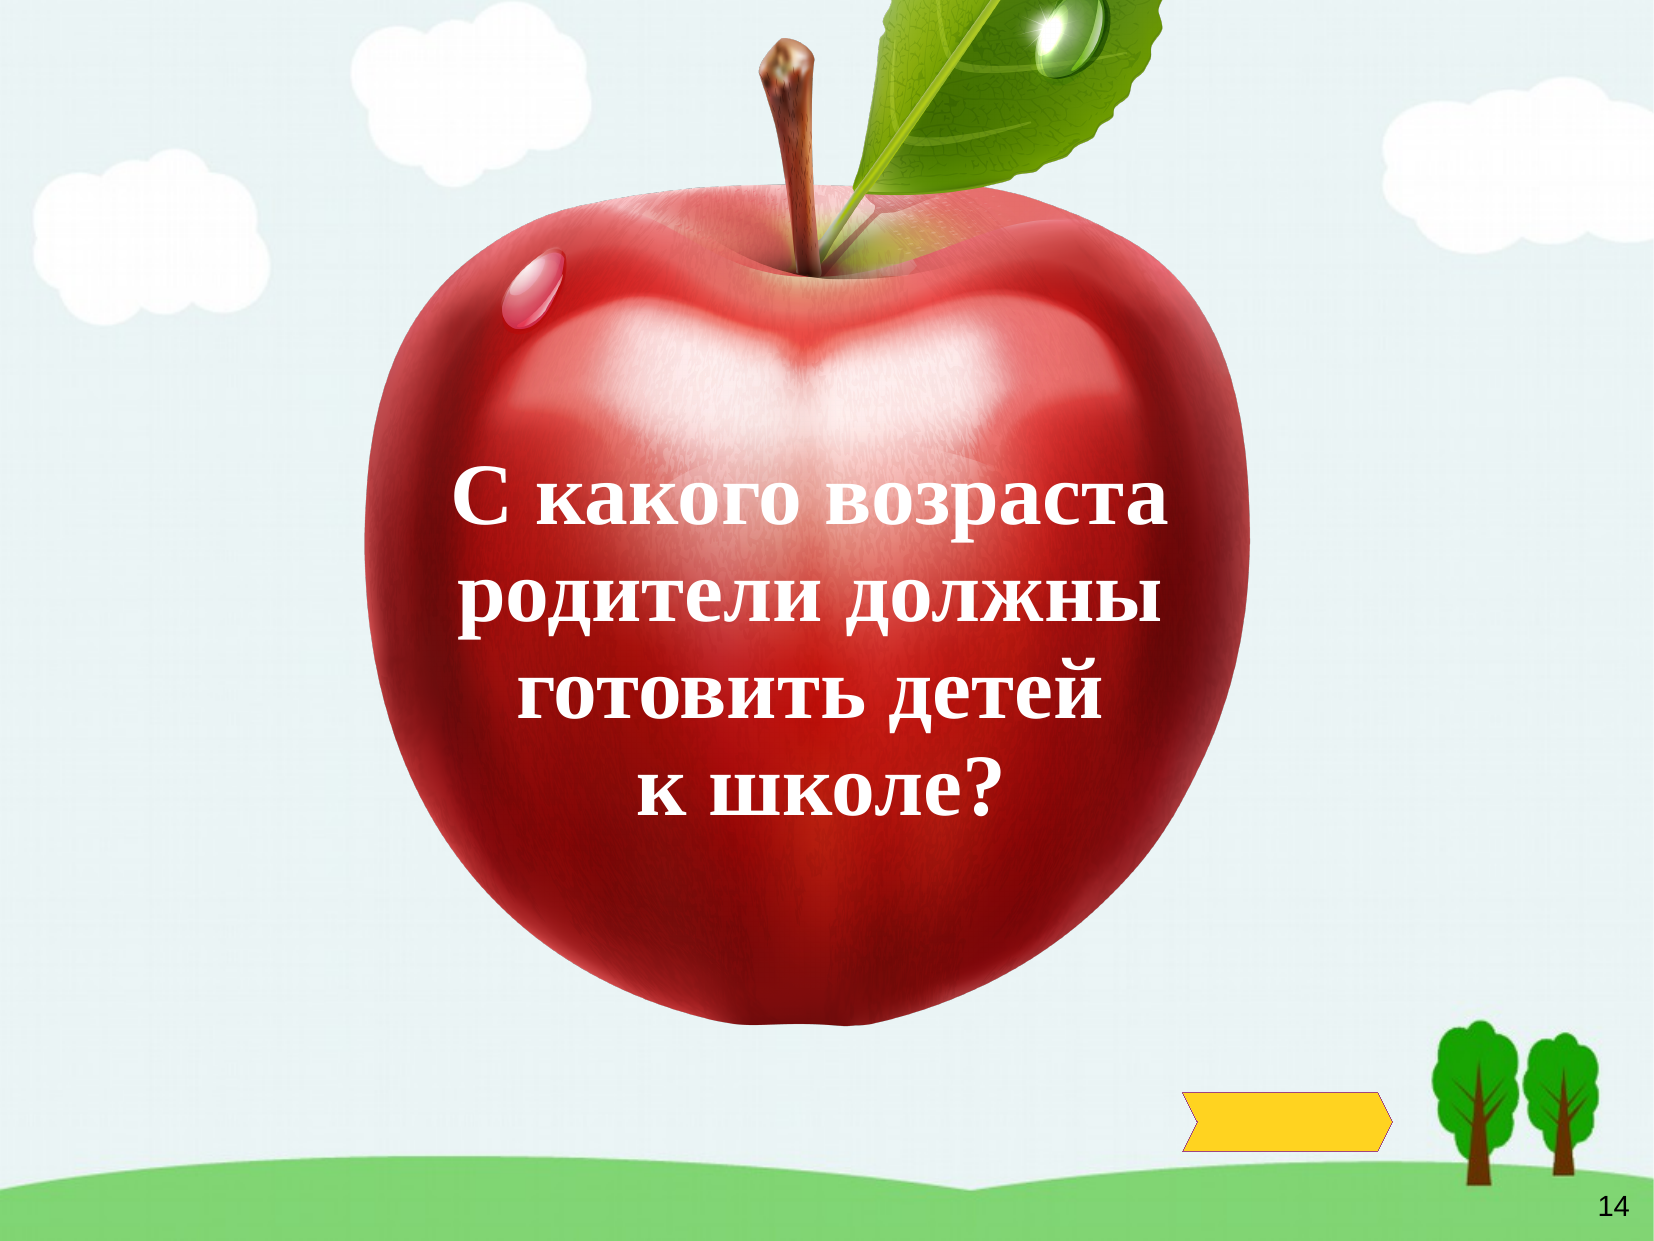

С какого возраста
родители должны
готовить детей
к школе?
14